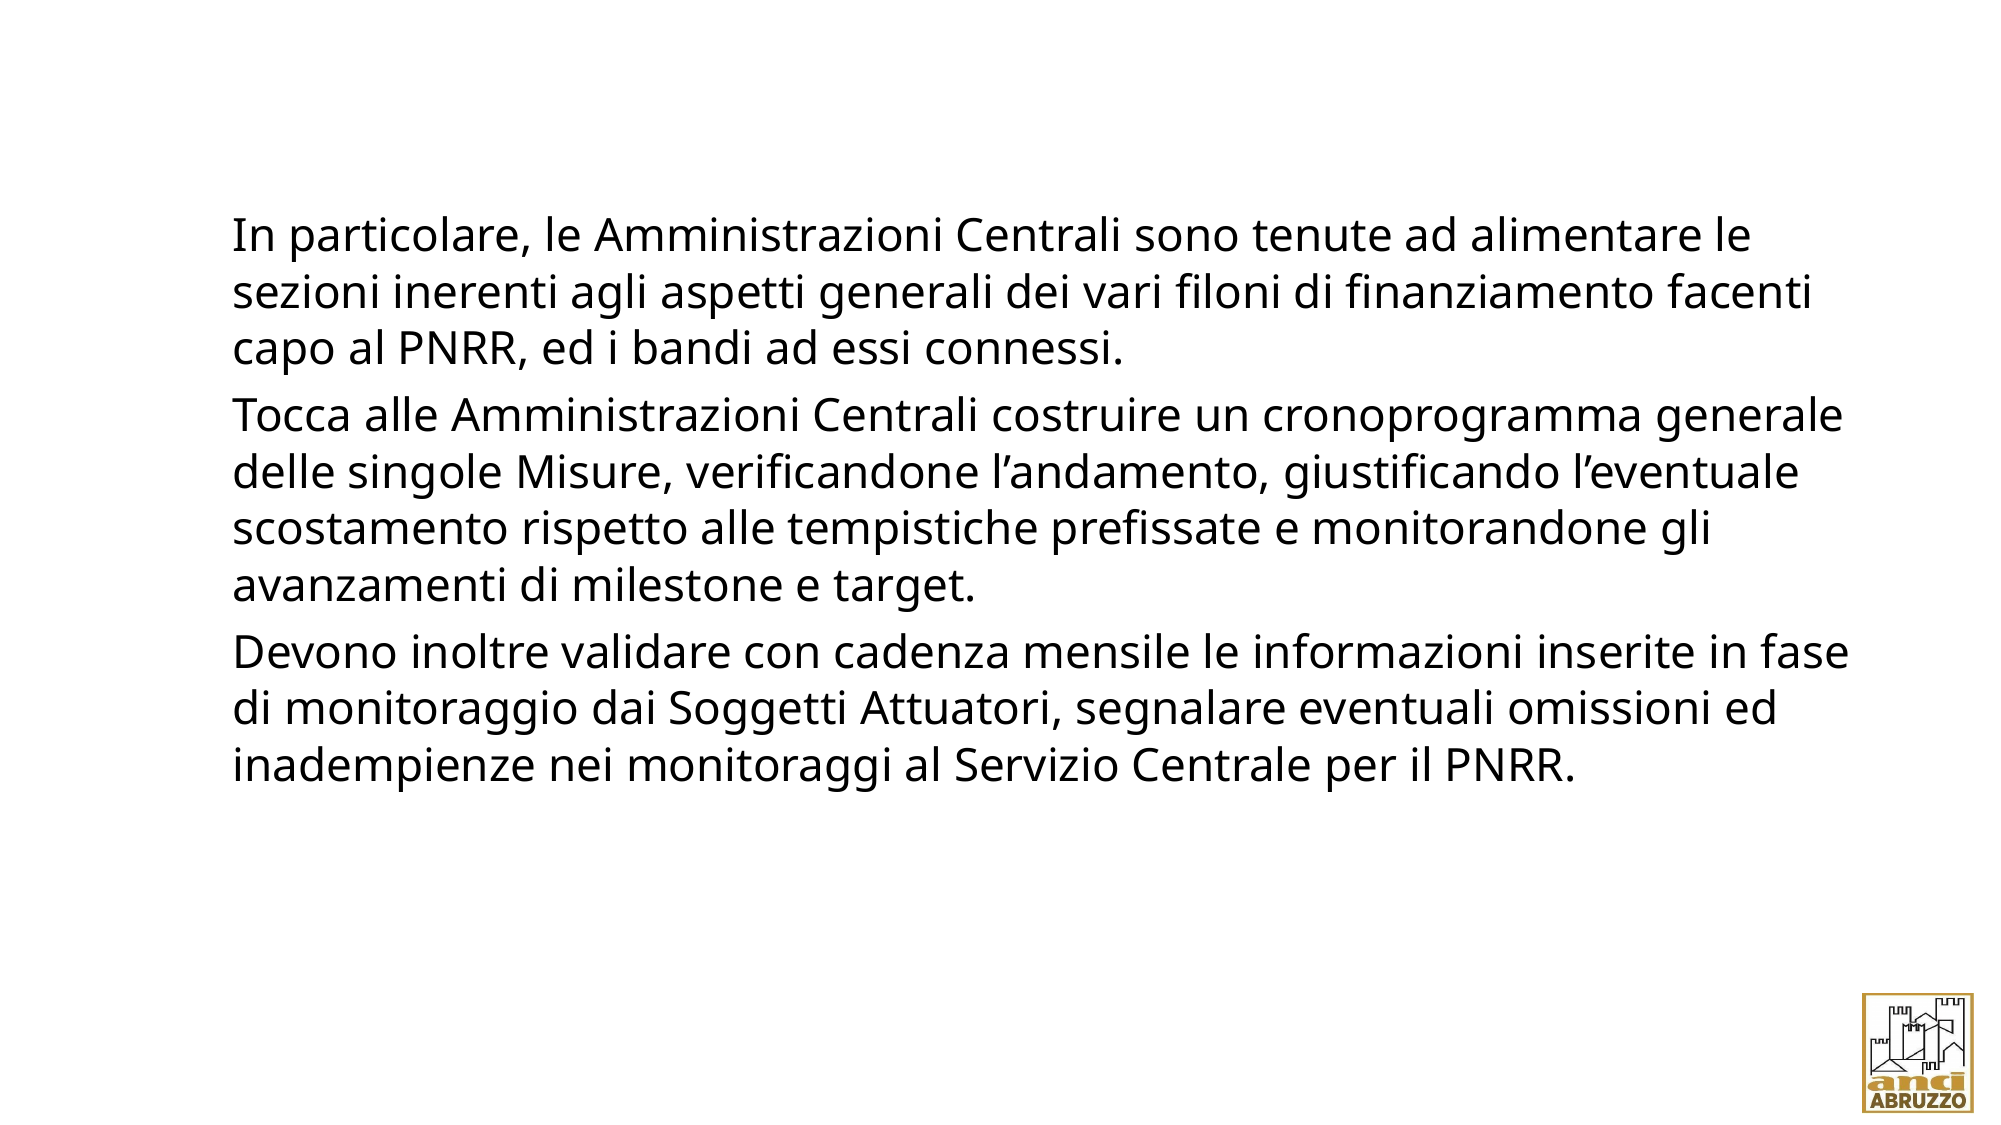

# In particolare, le Amministrazioni Centrali sono tenute ad alimentare le sezioni inerenti agli aspetti generali dei vari filoni di finanziamento facenti capo al PNRR, ed i bandi ad essi connessi.
Tocca alle Amministrazioni Centrali costruire un cronoprogramma generale delle singole Misure, verificandone l’andamento, giustificando l’eventuale scostamento rispetto alle tempistiche prefissate e monitorandone gli avanzamenti di milestone e target.
Devono inoltre validare con cadenza mensile le informazioni inserite in fase di monitoraggio dai Soggetti Attuatori, segnalare eventuali omissioni ed inadempienze nei monitoraggi al Servizio Centrale per il PNRR.